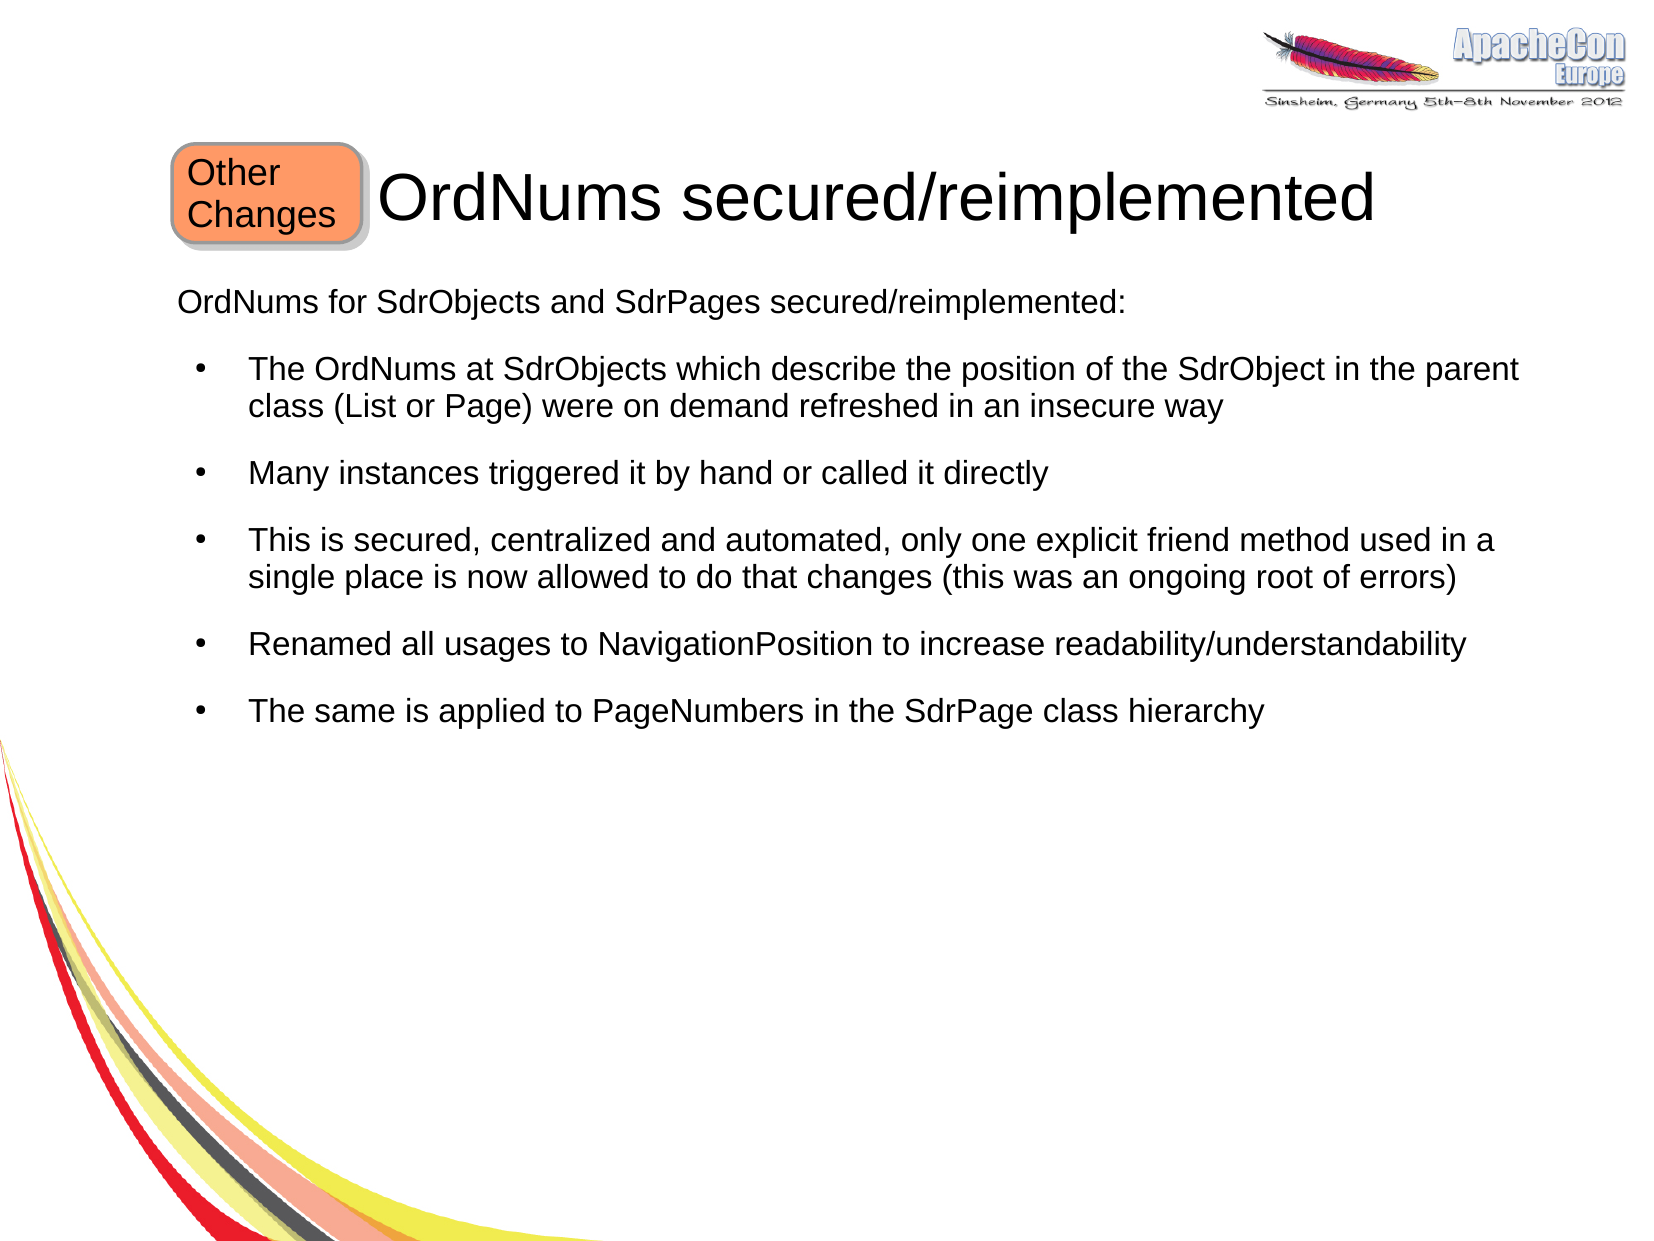

Other
Changes
OrdNums secured/reimplemented
# OrdNums for SdrObjects and SdrPages secured/reimplemented:
The OrdNums at SdrObjects which describe the position of the SdrObject in the parent class (List or Page) were on demand refreshed in an insecure way
Many instances triggered it by hand or called it directly
This is secured, centralized and automated, only one explicit friend method used in a single place is now allowed to do that changes (this was an ongoing root of errors)
Renamed all usages to NavigationPosition to increase readability/understandability
The same is applied to PageNumbers in the SdrPage class hierarchy